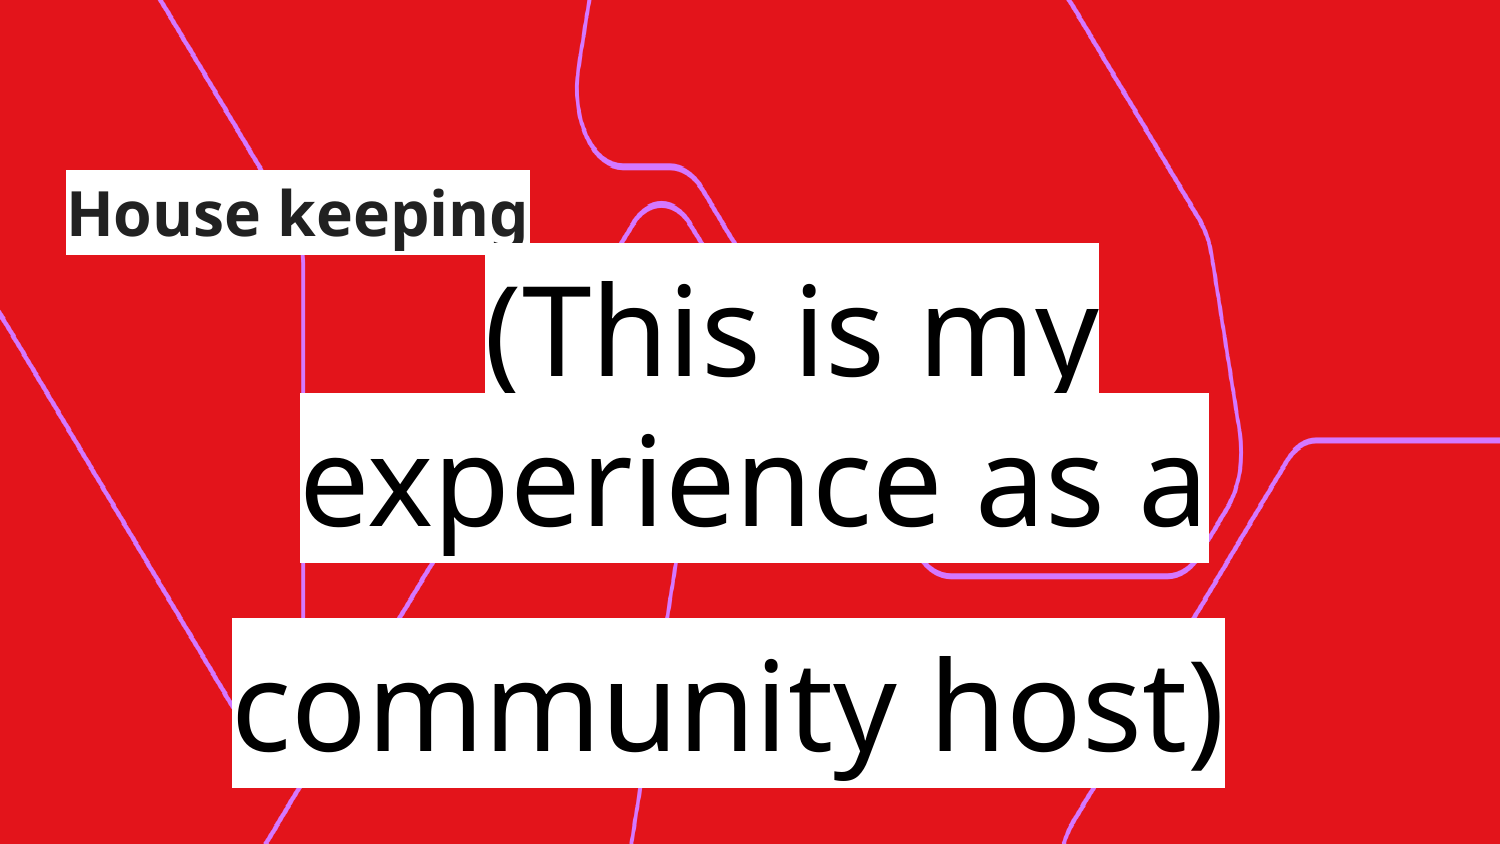

# House keeping
(This is my experience as a community host)